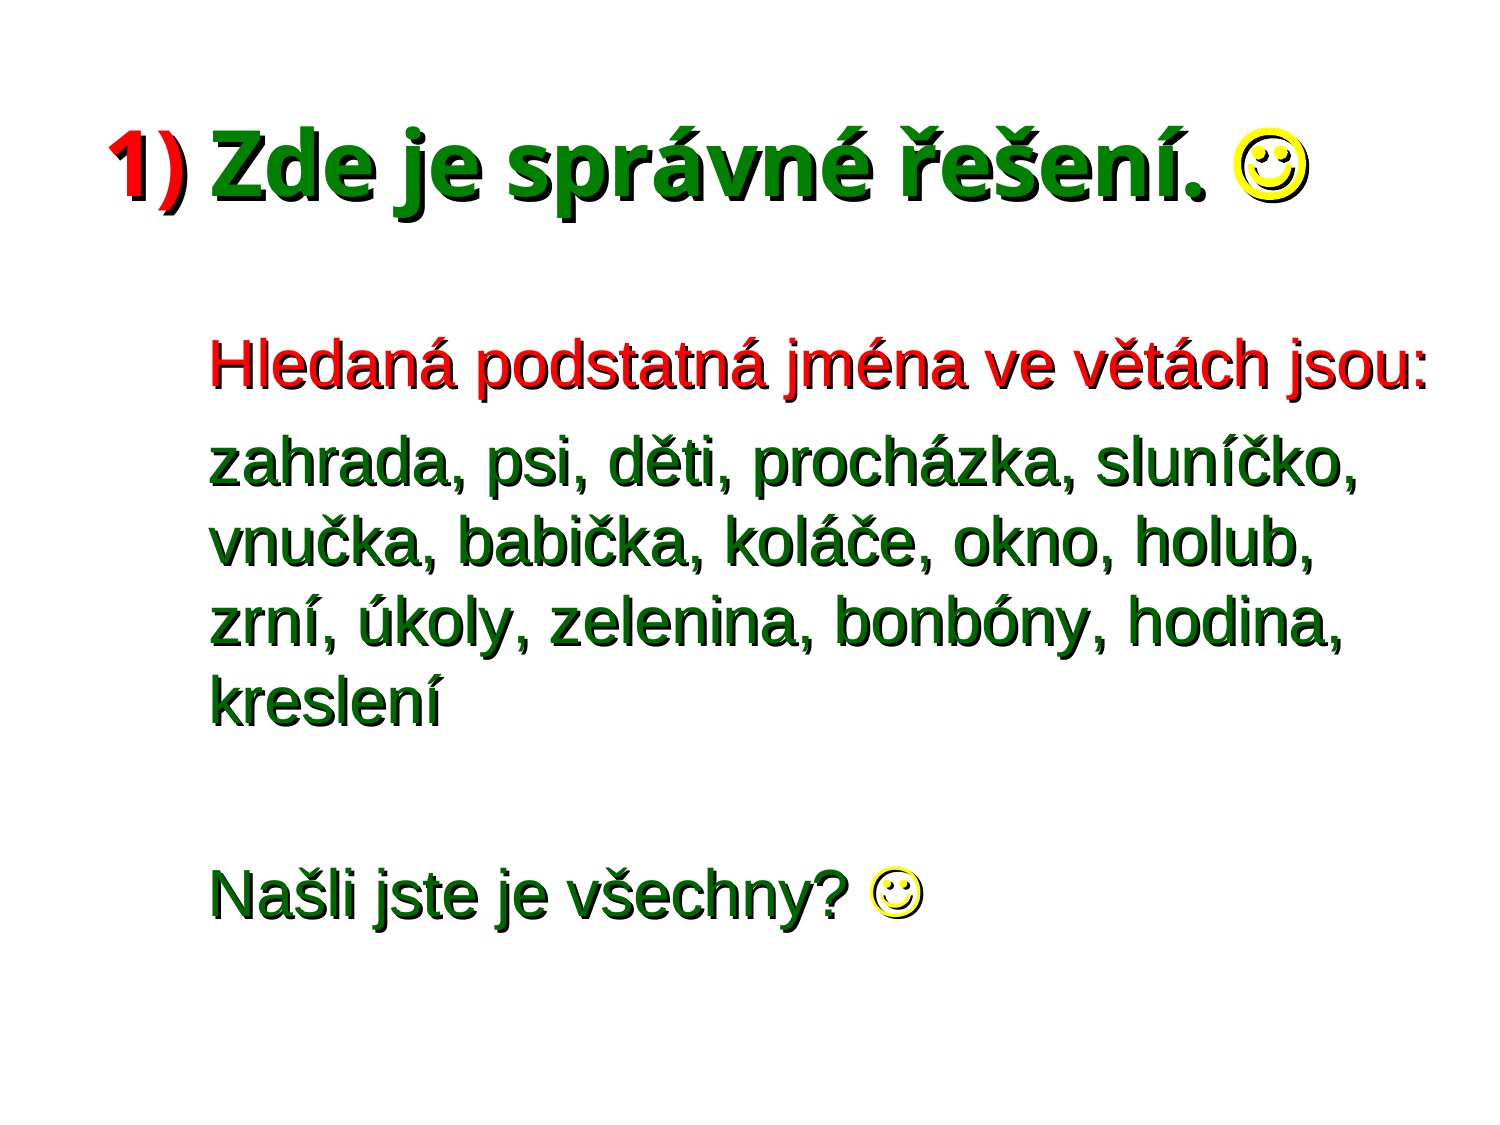

# 1) Zde je správné řešení. 
 Hledaná podstatná jména ve větách jsou:
 zahrada, psi, děti, procházka, sluníčko, vnučka, babička, koláče, okno, holub, zrní, úkoly, zelenina, bonbóny, hodina, kreslení
 Našli jste je všechny? 